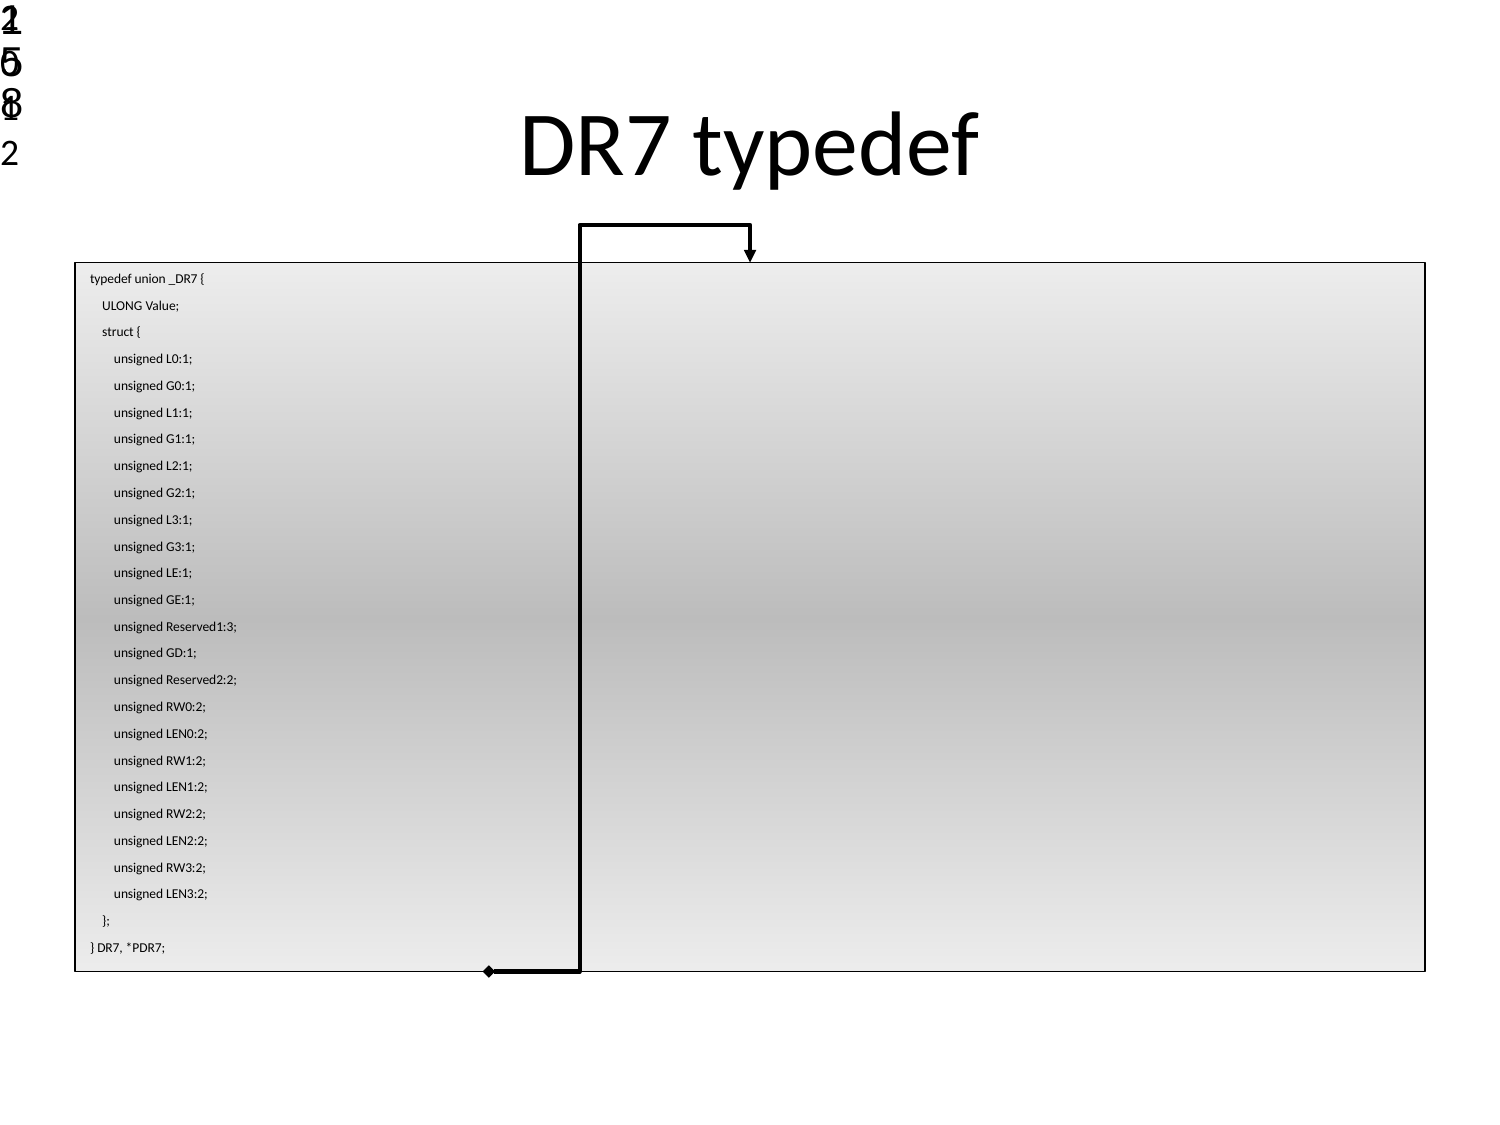

2012
# DR7 typedef
typedef union _DR7 {
 ULONG Value;
 struct {
 unsigned L0:1;
 unsigned G0:1;
 unsigned L1:1;
 unsigned G1:1;
 unsigned L2:1;
 unsigned G2:1;
 unsigned L3:1;
 unsigned G3:1;
 unsigned LE:1;
 unsigned GE:1;
 unsigned Reserved1:3;
 unsigned GD:1;
 unsigned Reserved2:2;
 unsigned RW0:2;
 unsigned LEN0:2;
 unsigned RW1:2;
 unsigned LEN1:2;
 unsigned RW2:2;
 unsigned LEN2:2;
 unsigned RW3:2;
 unsigned LEN3:2;
 };
} DR7, *PDR7;